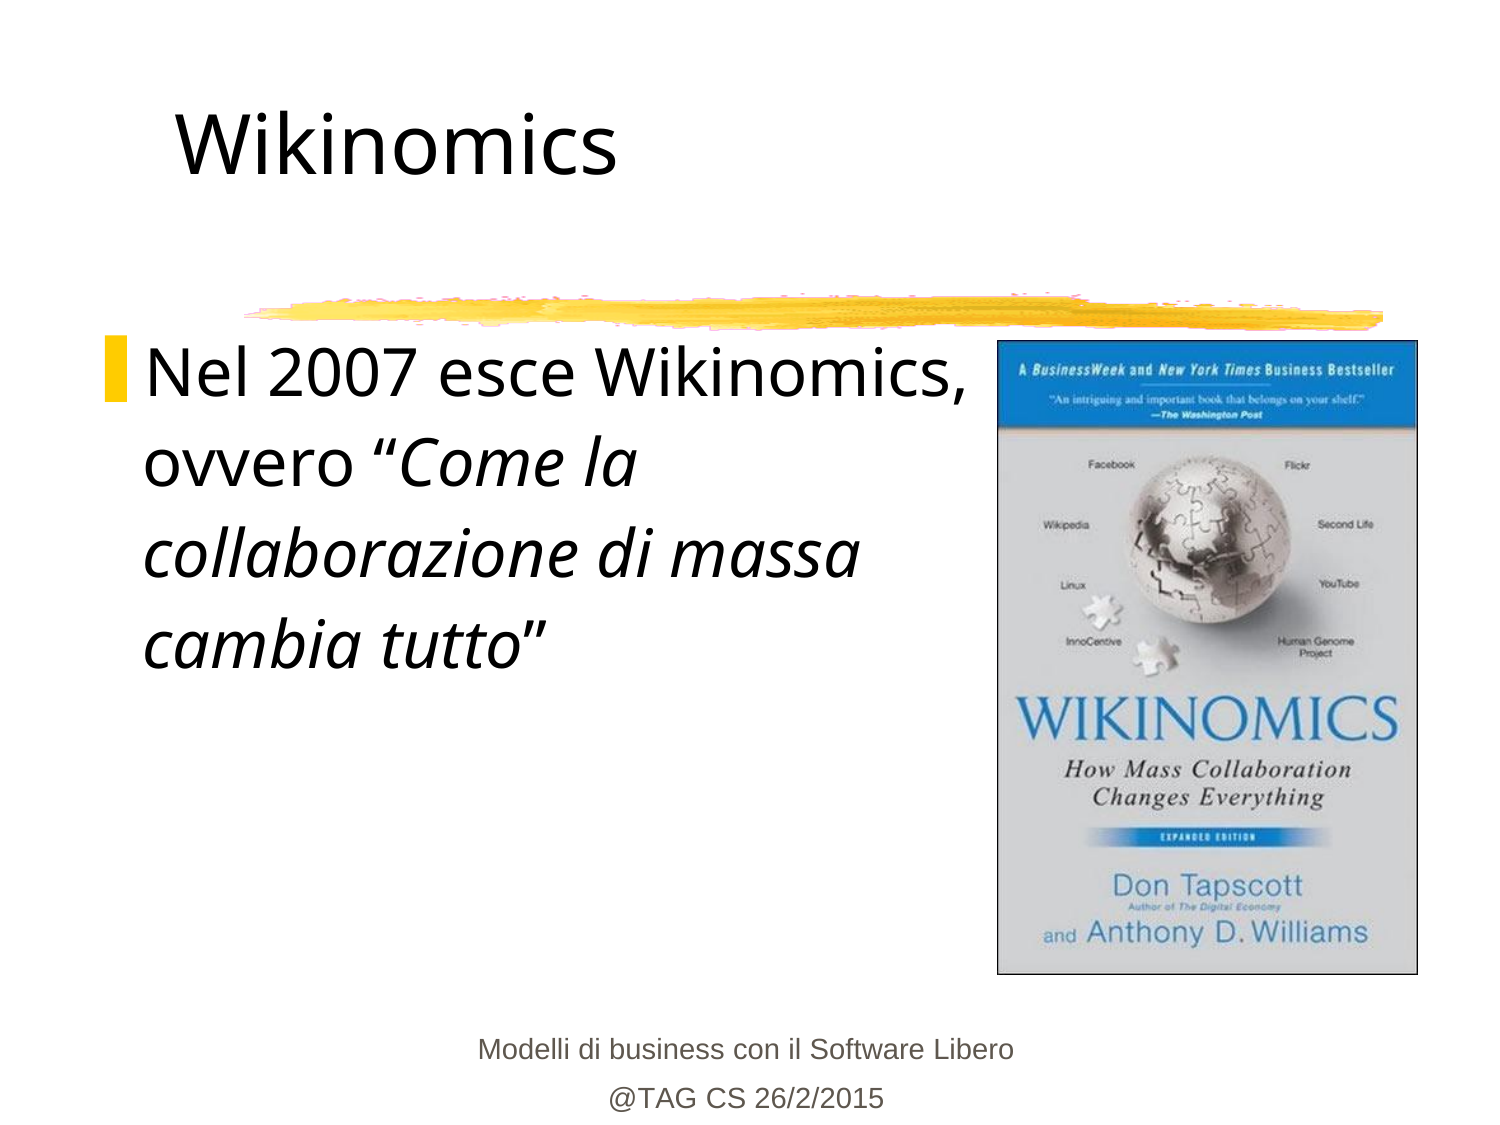

# Wikinomics
Nel 2007 esce Wikinomics, ovvero “Come la collaborazione di massa cambia tutto”